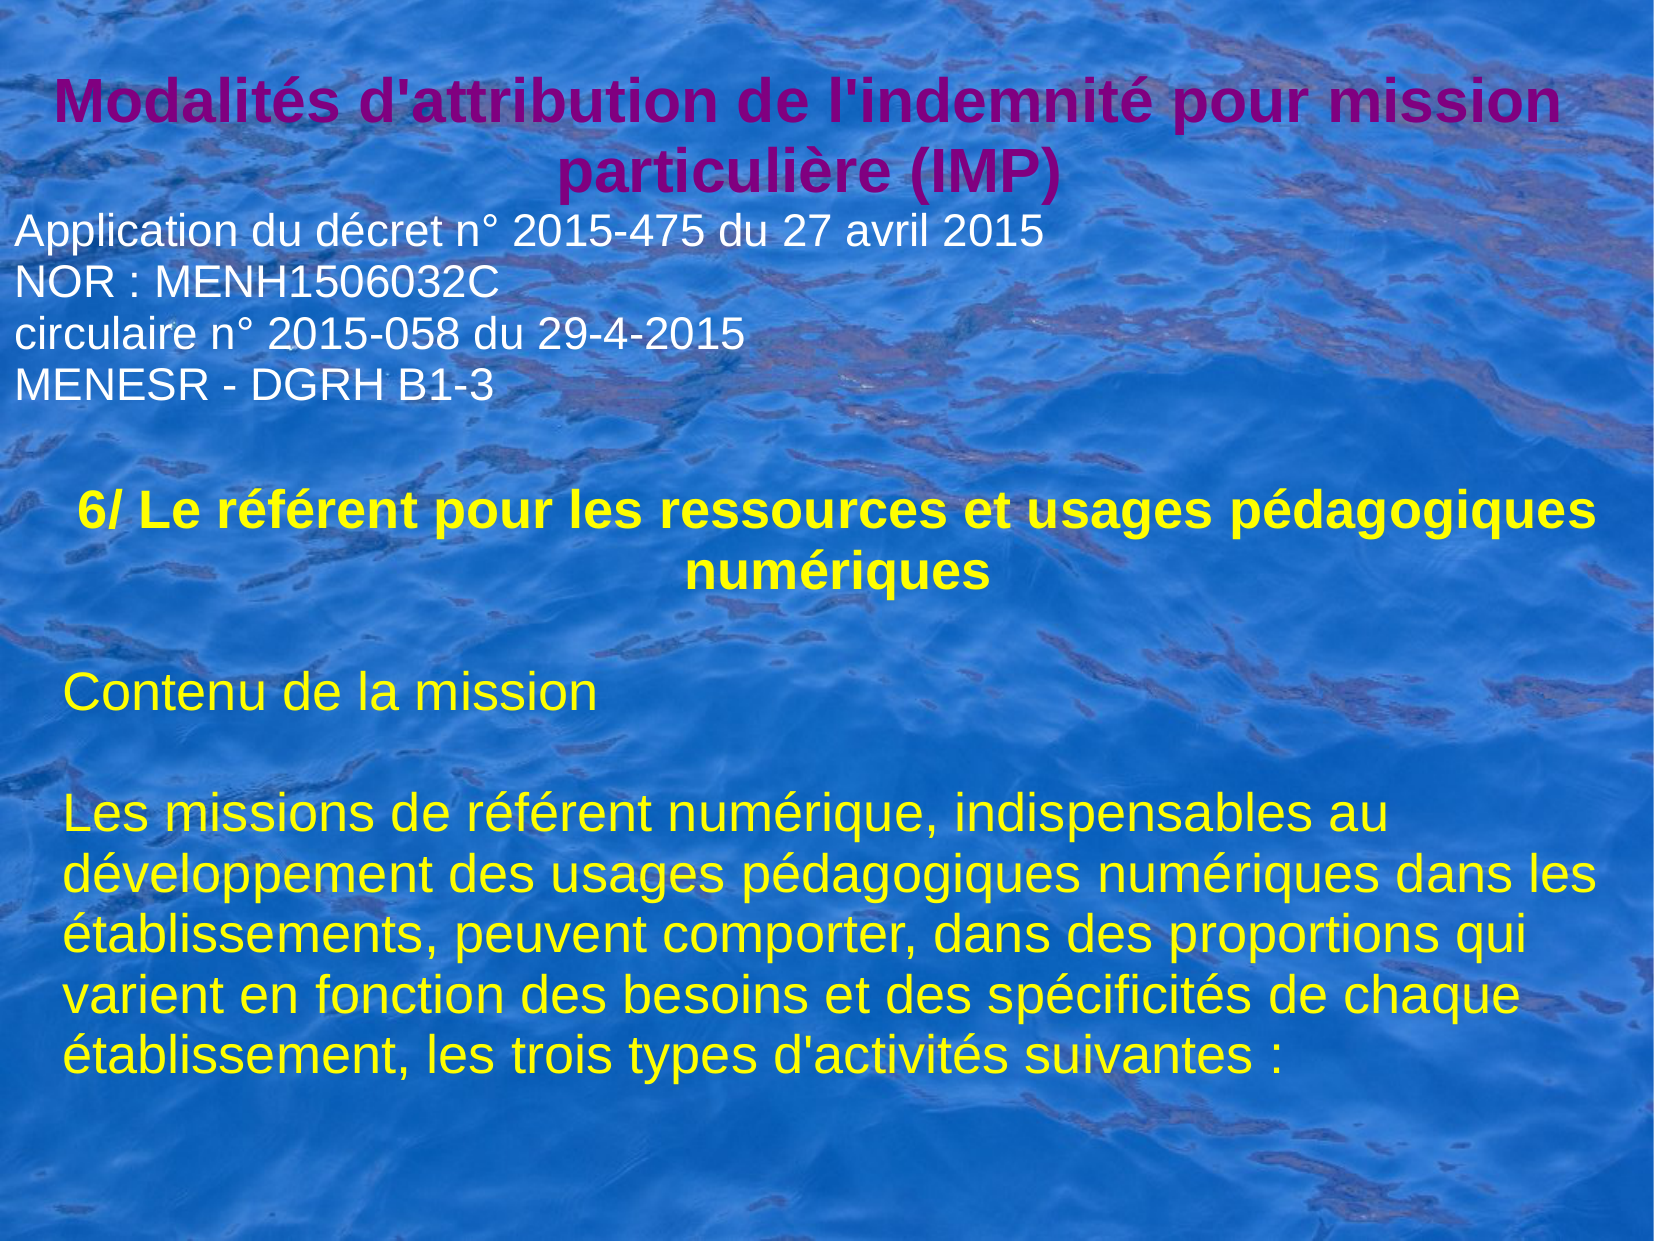

Modalités d'attribution de l'indemnité pour mission particulière (IMP)
Application du décret n° 2015-475 du 27 avril 2015
NOR : MENH1506032C
circulaire n° 2015-058 du 29-4-2015
MENESR - DGRH B1-3
6/ Le référent pour les ressources et usages pédagogiques numériques
Contenu de la mission
Les missions de référent numérique, indispensables au développement des usages pédagogiques numériques dans les établissements, peuvent comporter, dans des proportions qui varient en fonction des besoins et des spécificités de chaque établissement, les trois types d'activités suivantes :